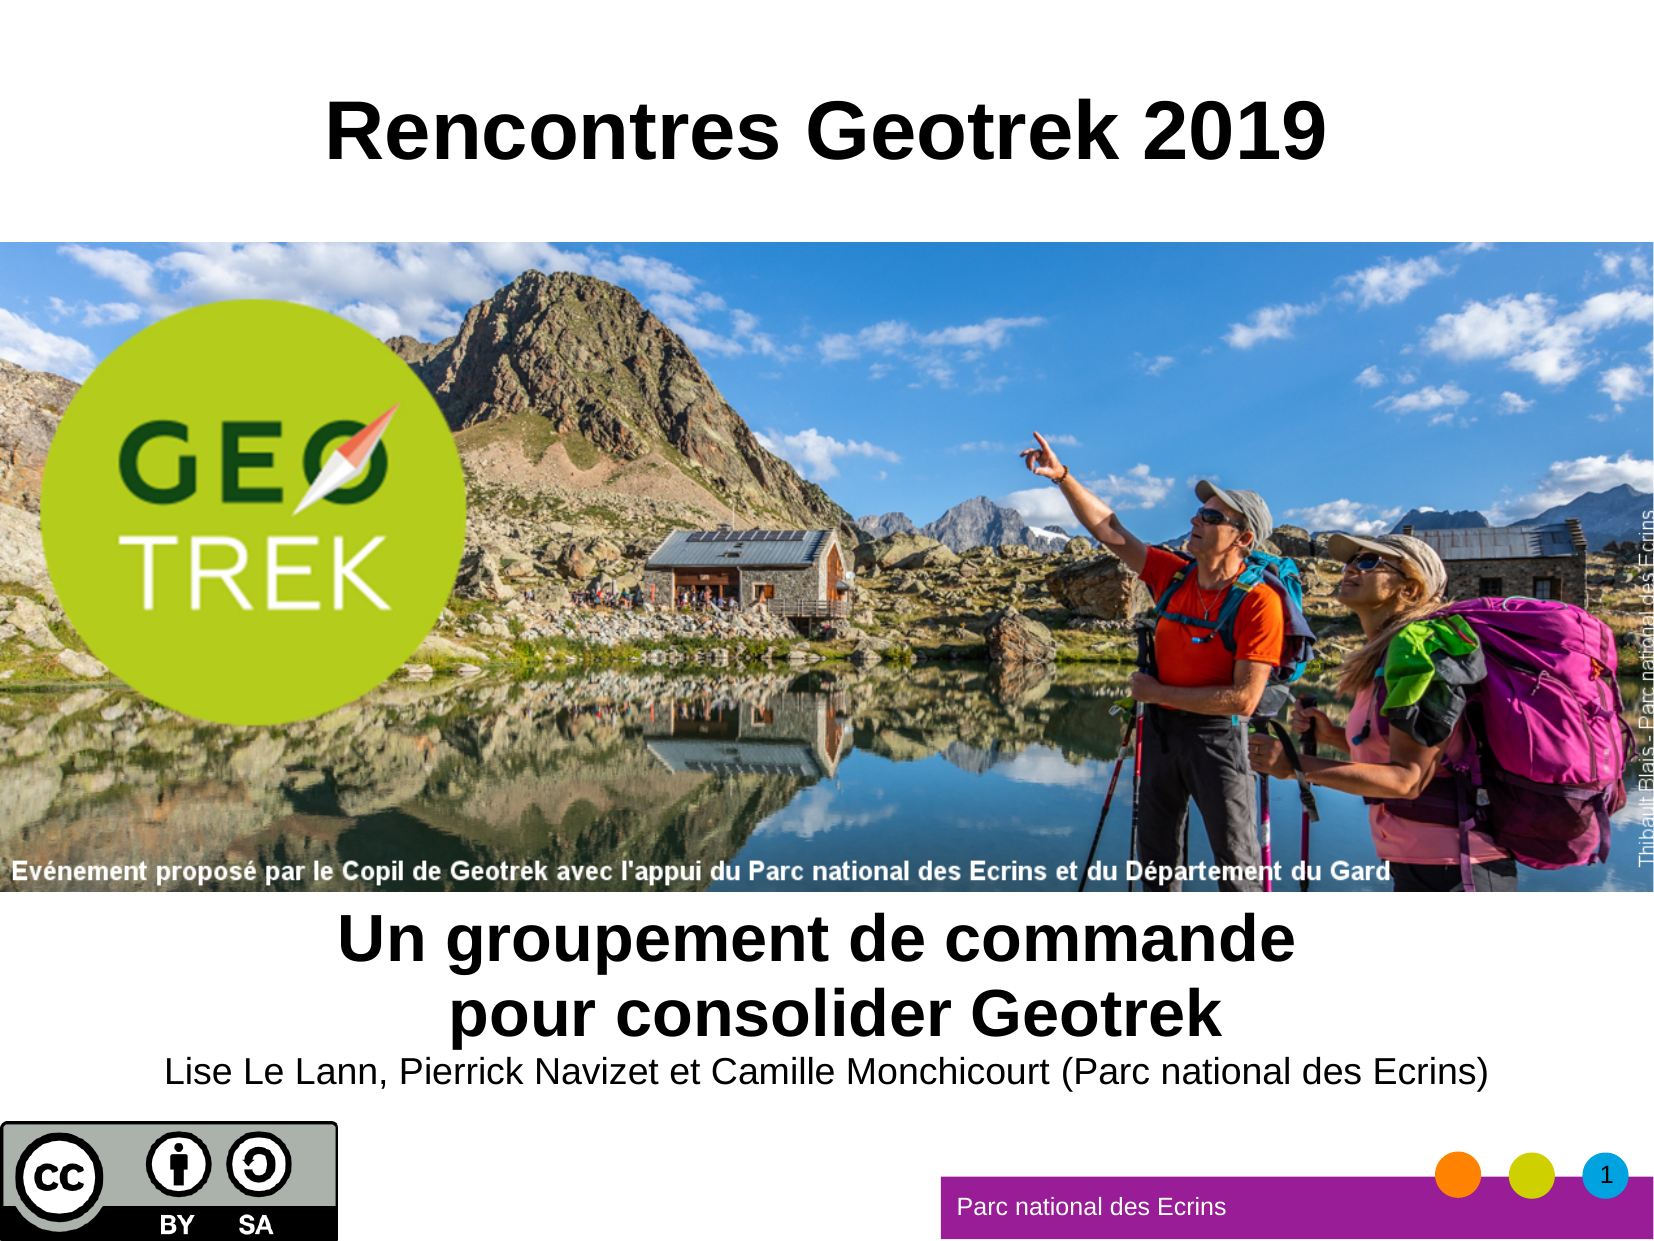

# Rencontres Geotrek 2019
Un groupement de commande
 pour consolider Geotrek
Lise Le Lann, Pierrick Navizet et Camille Monchicourt (Parc national des Ecrins)